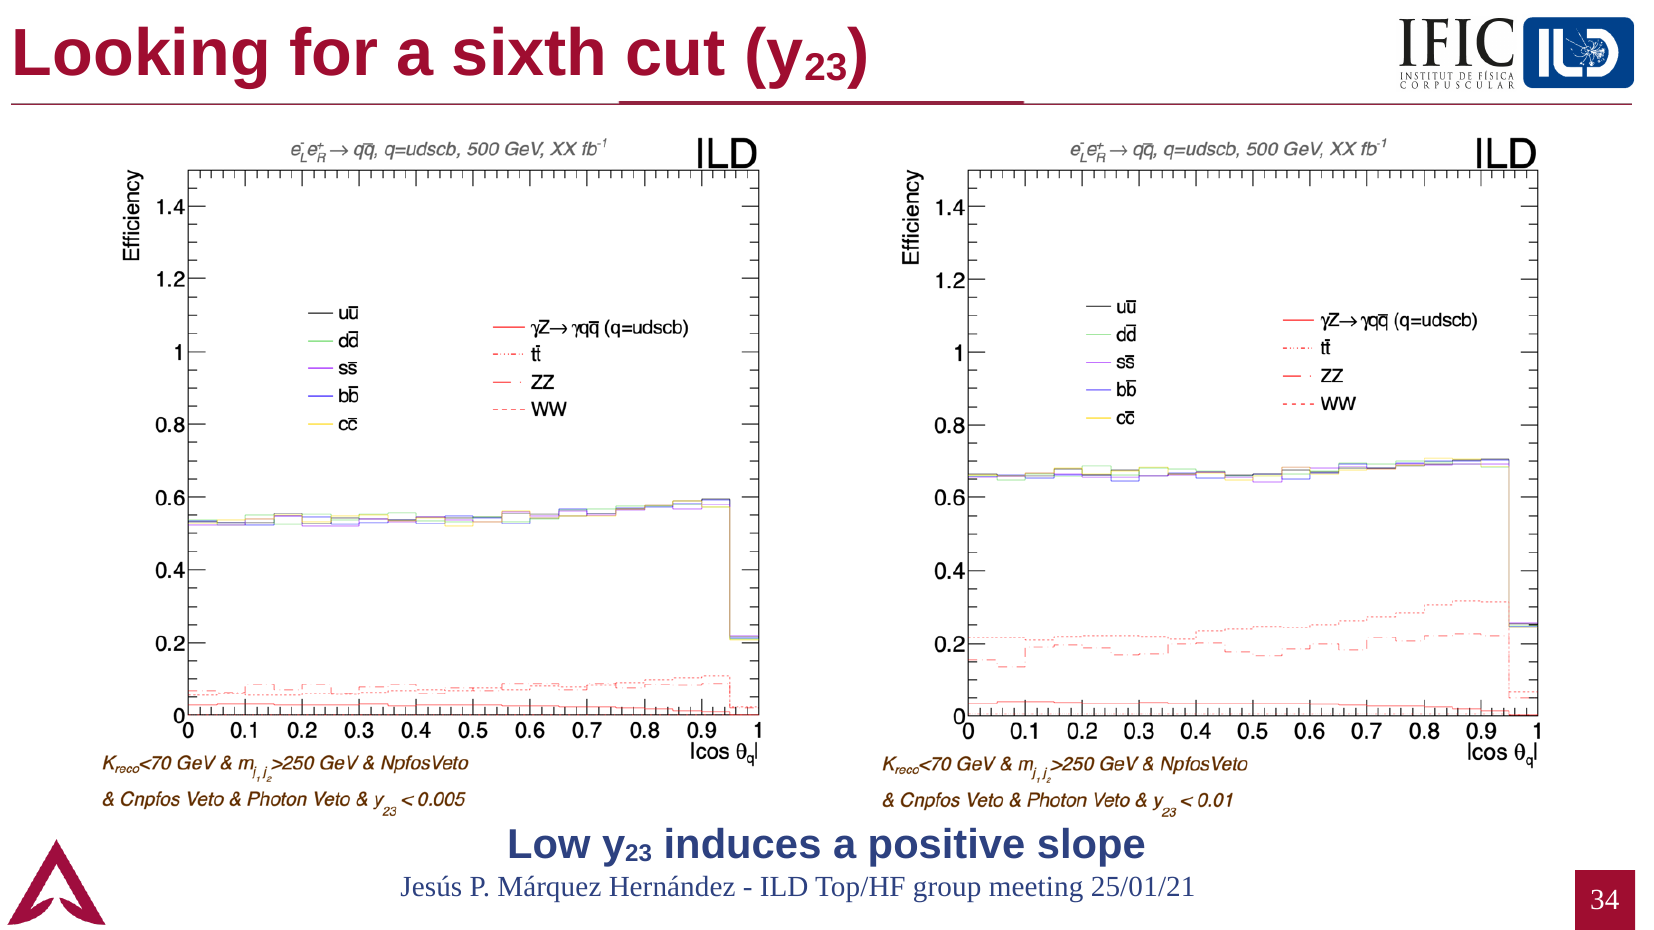

# Looking for a sixth cut (y23)
Low y23 induces a positive slope
34